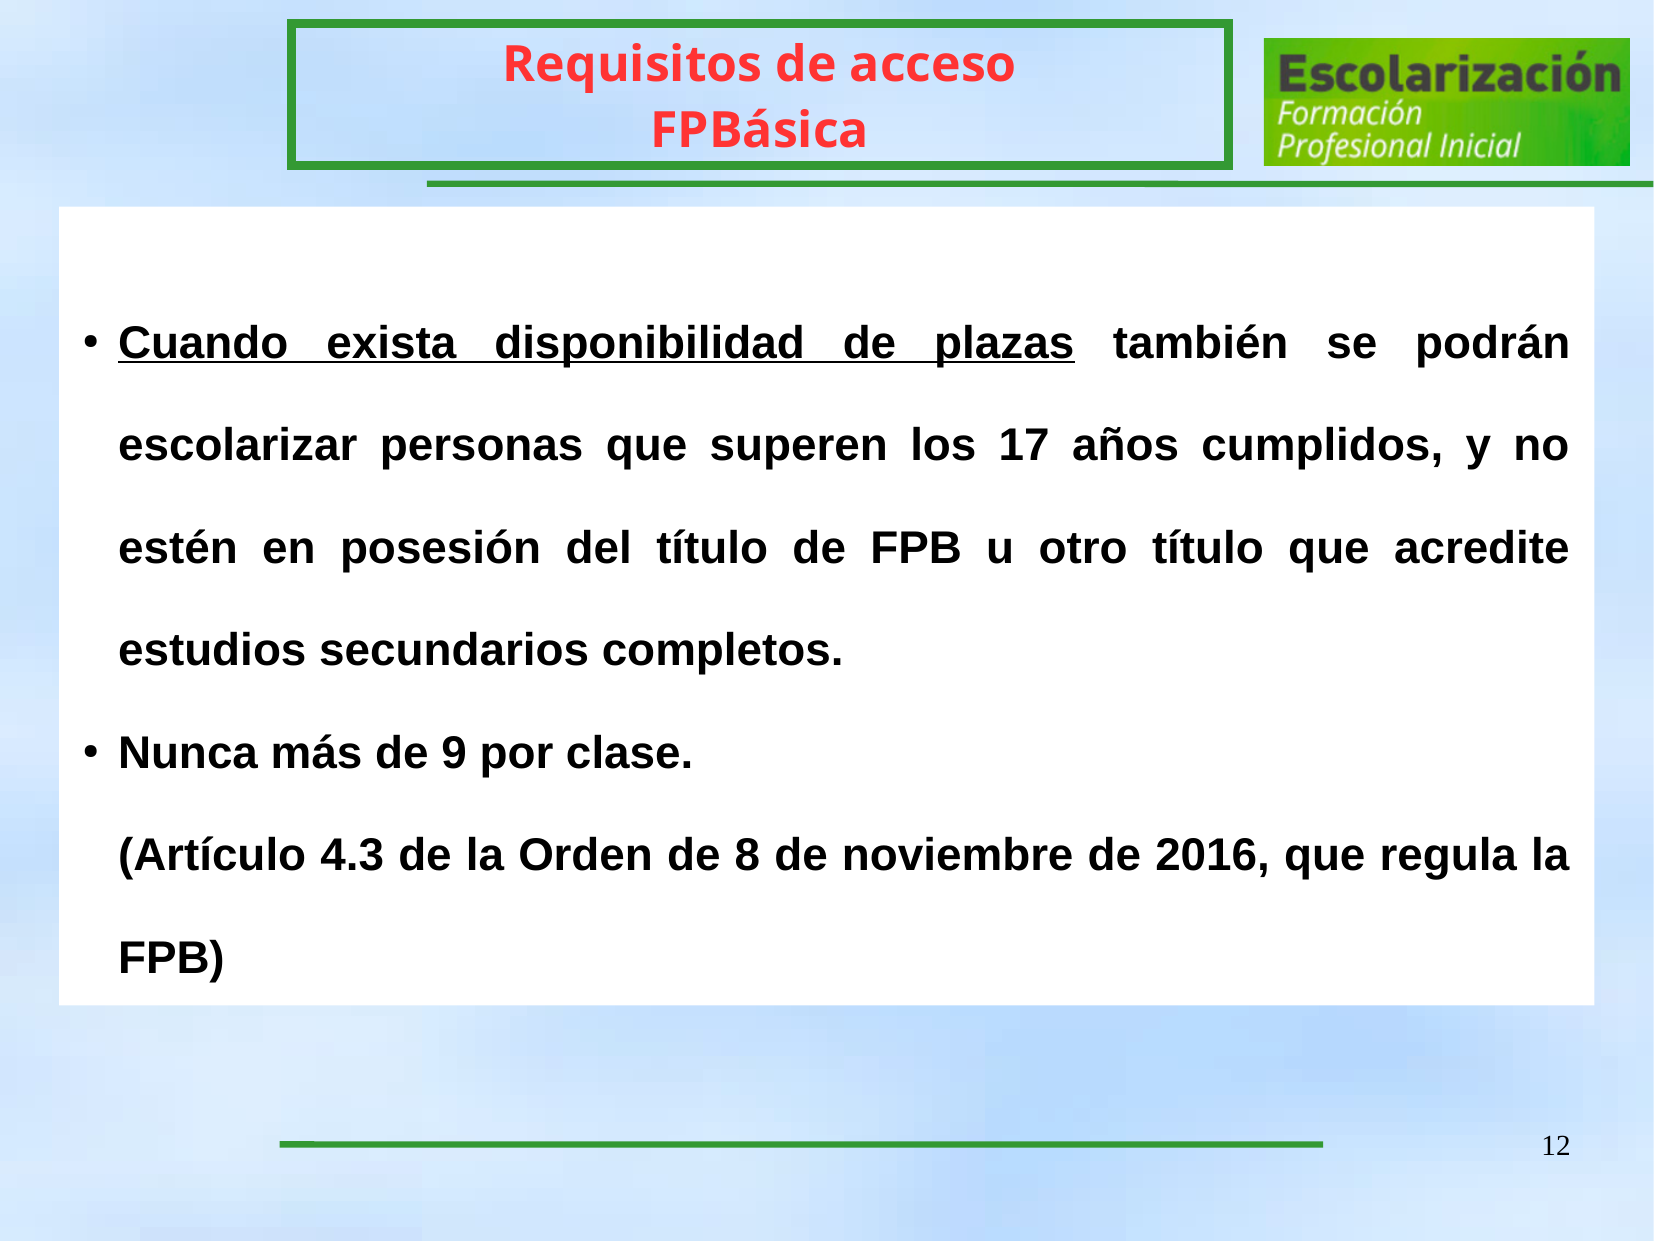

Requisitos de acceso
FPBásica
Cuando exista disponibilidad de plazas también se podrán escolarizar personas que superen los 17 años cumplidos, y no estén en posesión del título de FPB u otro título que acredite estudios secundarios completos.
Nunca más de 9 por clase.
(Artículo 4.3 de la Orden de 8 de noviembre de 2016, que regula la FPB)
12